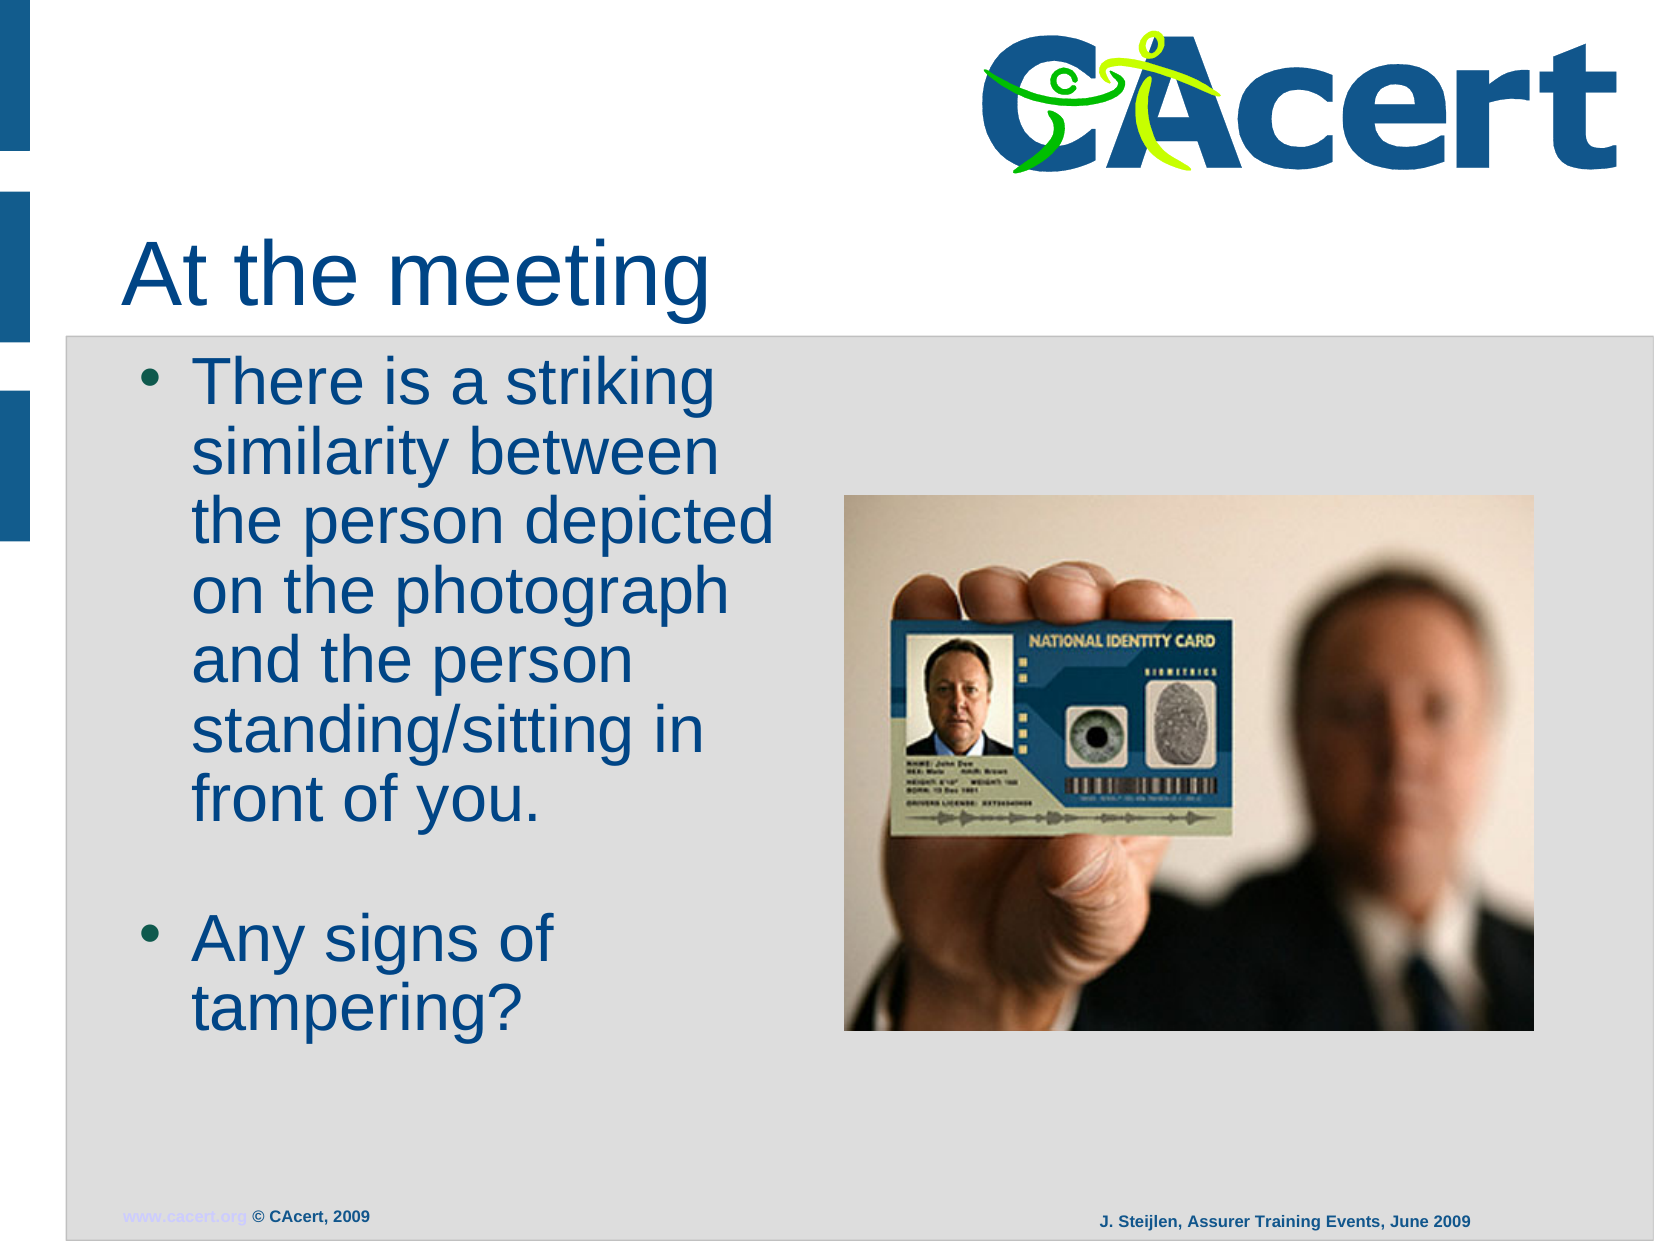

# At the meeting
There is a striking similarity between the person depicted on the photograph and the person standing/sitting in front of you.
Any signs of tampering?